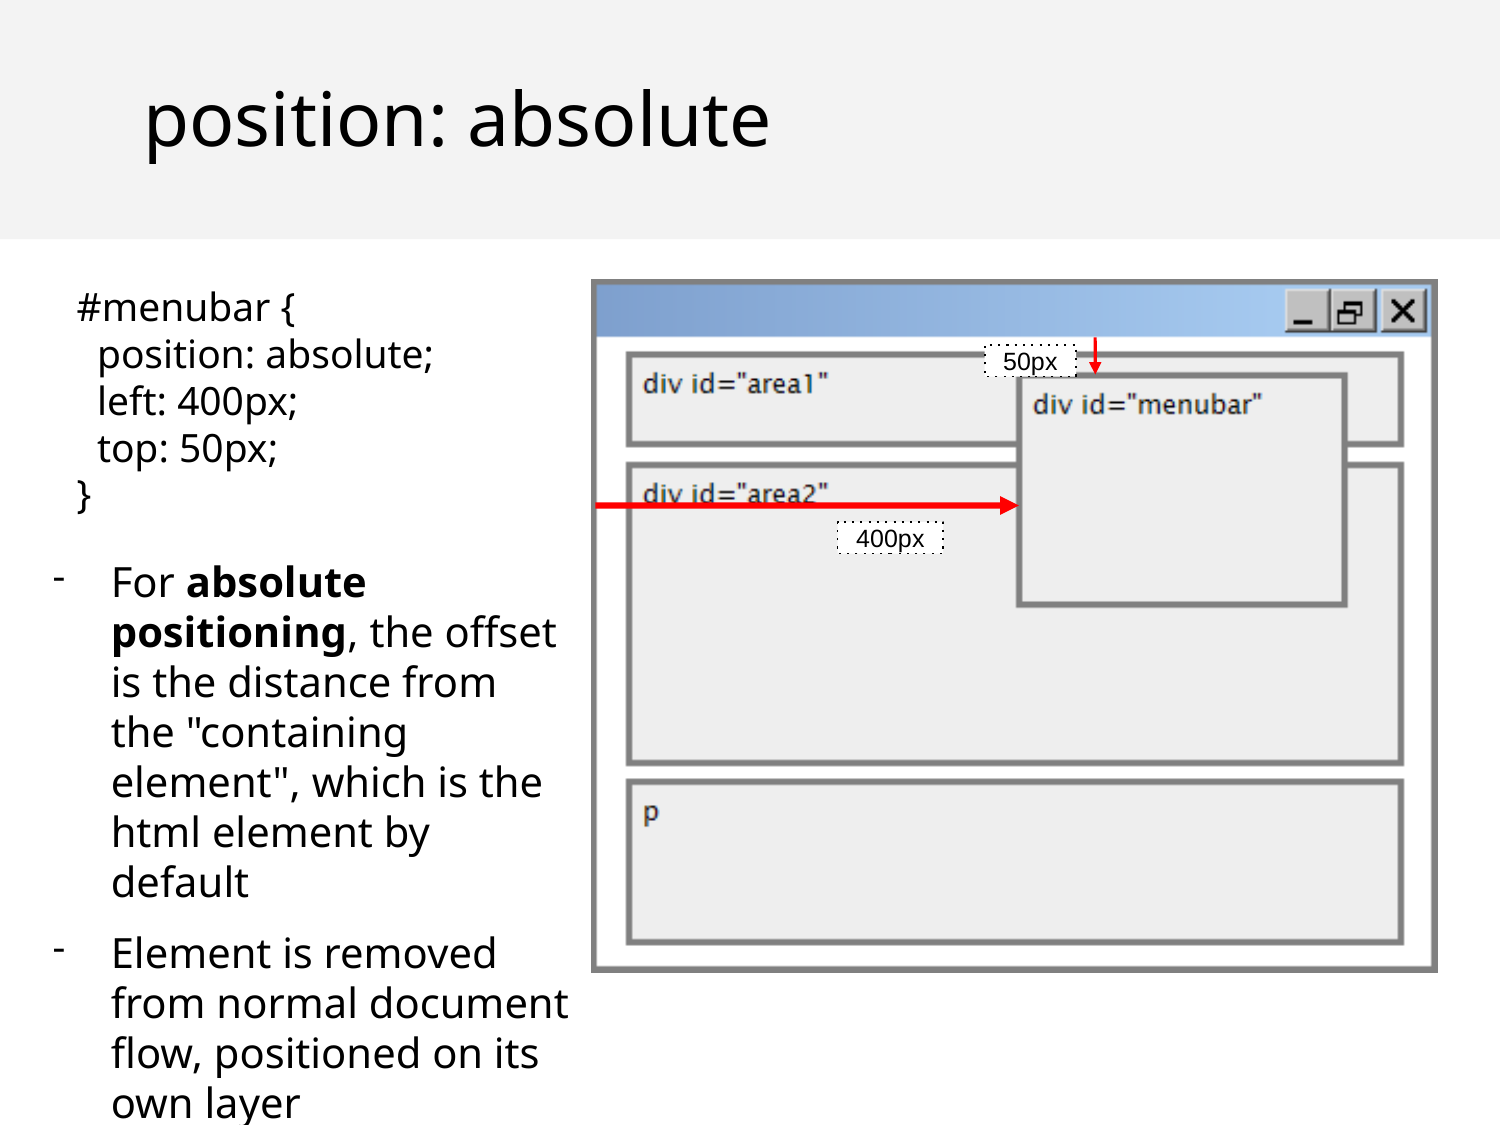

# position: absolute
#menubar {
  position: absolute;
  left: 400px;
  top: 50px;
}
50px
400px
For absolute positioning, the offset is the distance from the "containing element", which is the html element by default
Element is removed from normal document flow, positioned on its own layer